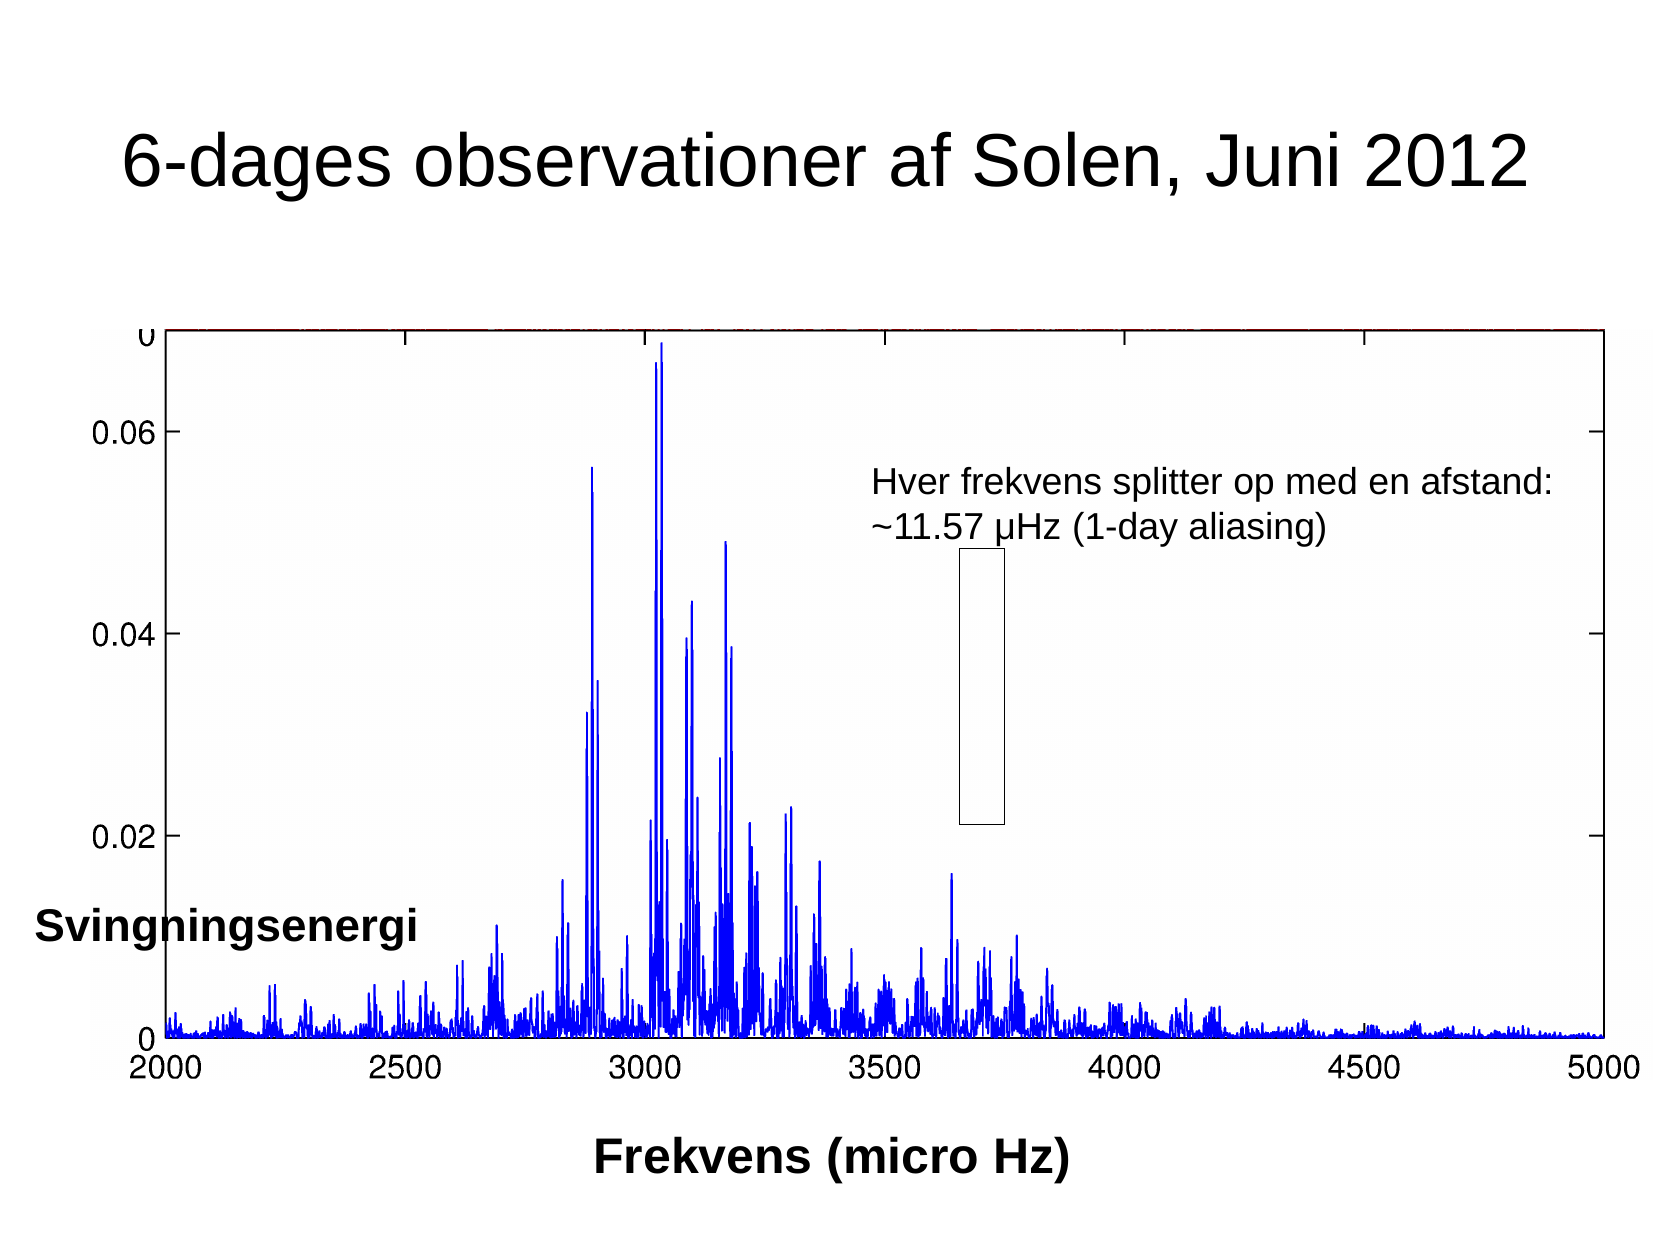

6-dages observationer af Solen, Juni 2012
Hver frekvens splitter op med en afstand:
~11.57 μHz (1-day aliasing)
Svingningsenergi
Frekvens (micro Hz)